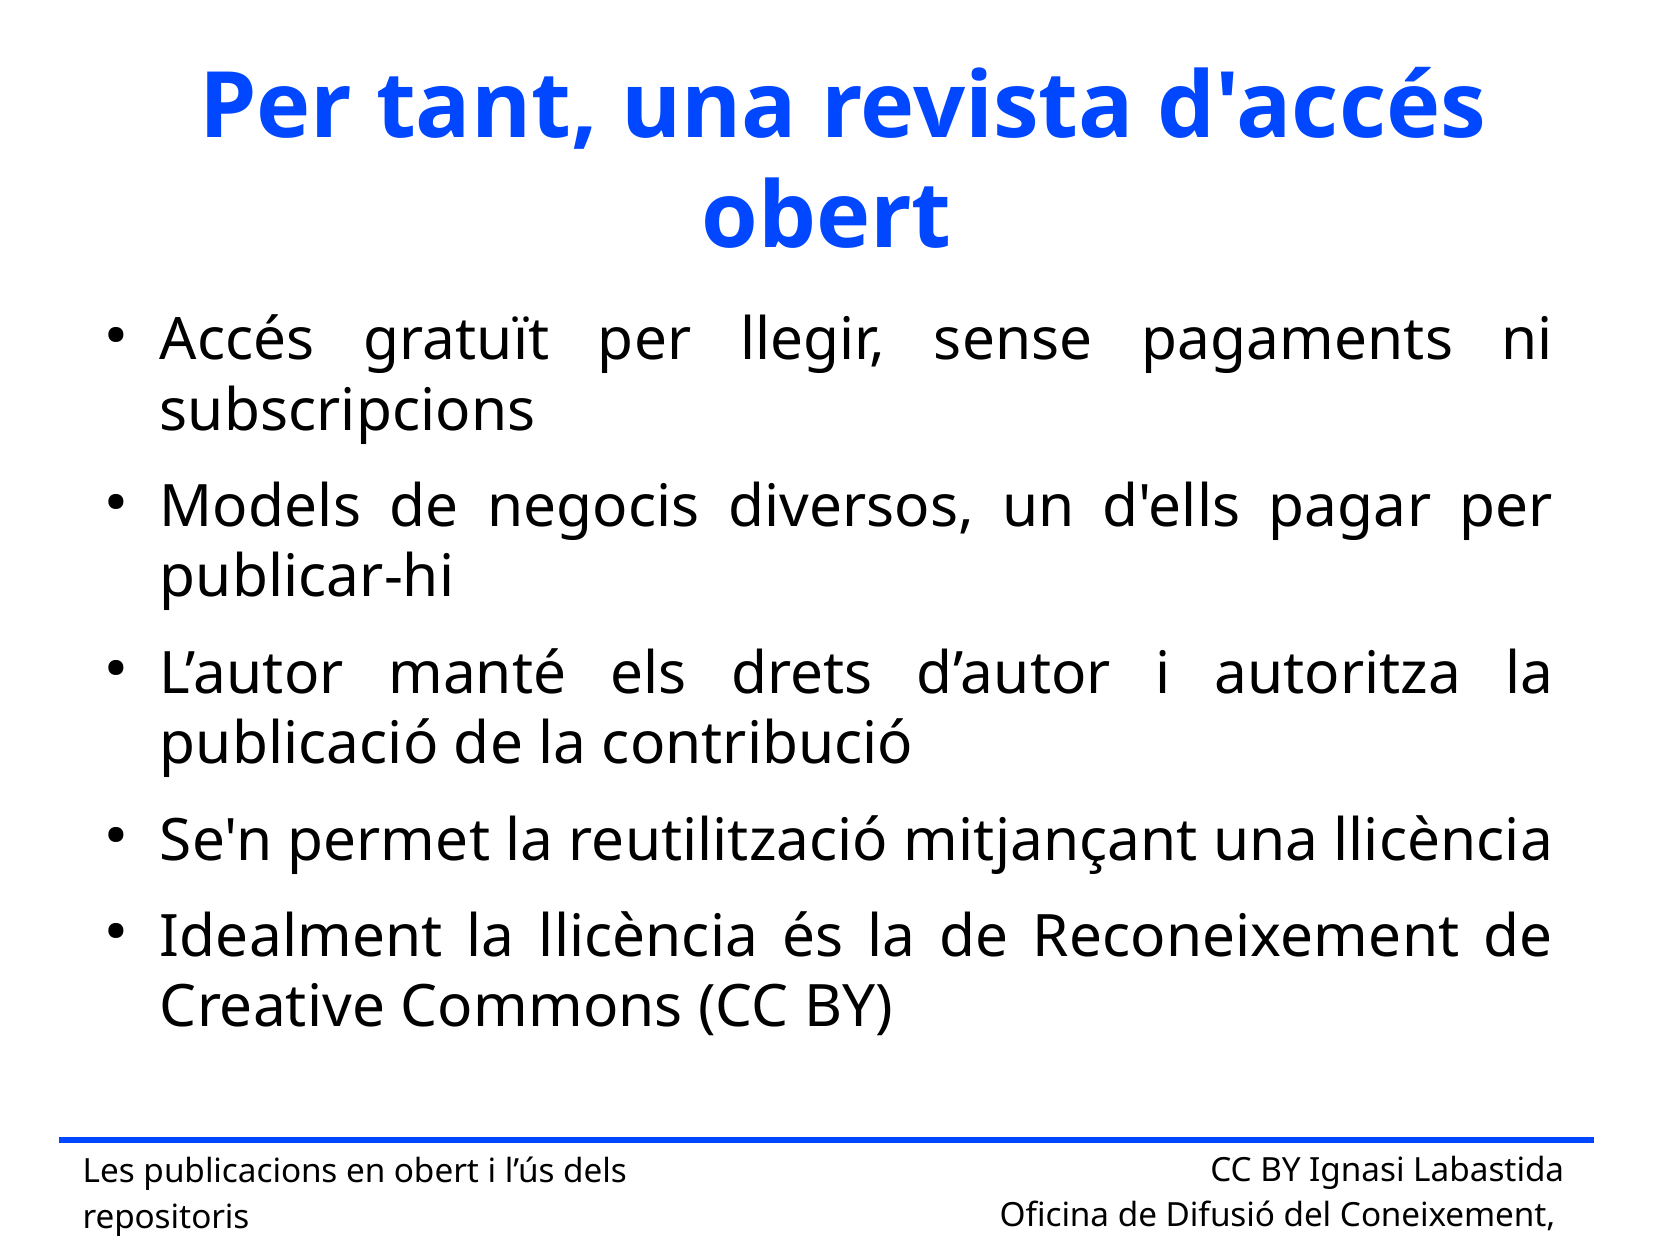

# Per tant, una revista d'accés obert
Accés gratuït per llegir, sense pagaments ni subscripcions
Models de negocis diversos, un d'ells pagar per publicar-hi
L’autor manté els drets d’autor i autoritza la publicació de la contribució
Se'n permet la reutilització mitjançant una llicència
Idealment la llicència és la de Reconeixement de Creative Commons (CC BY)